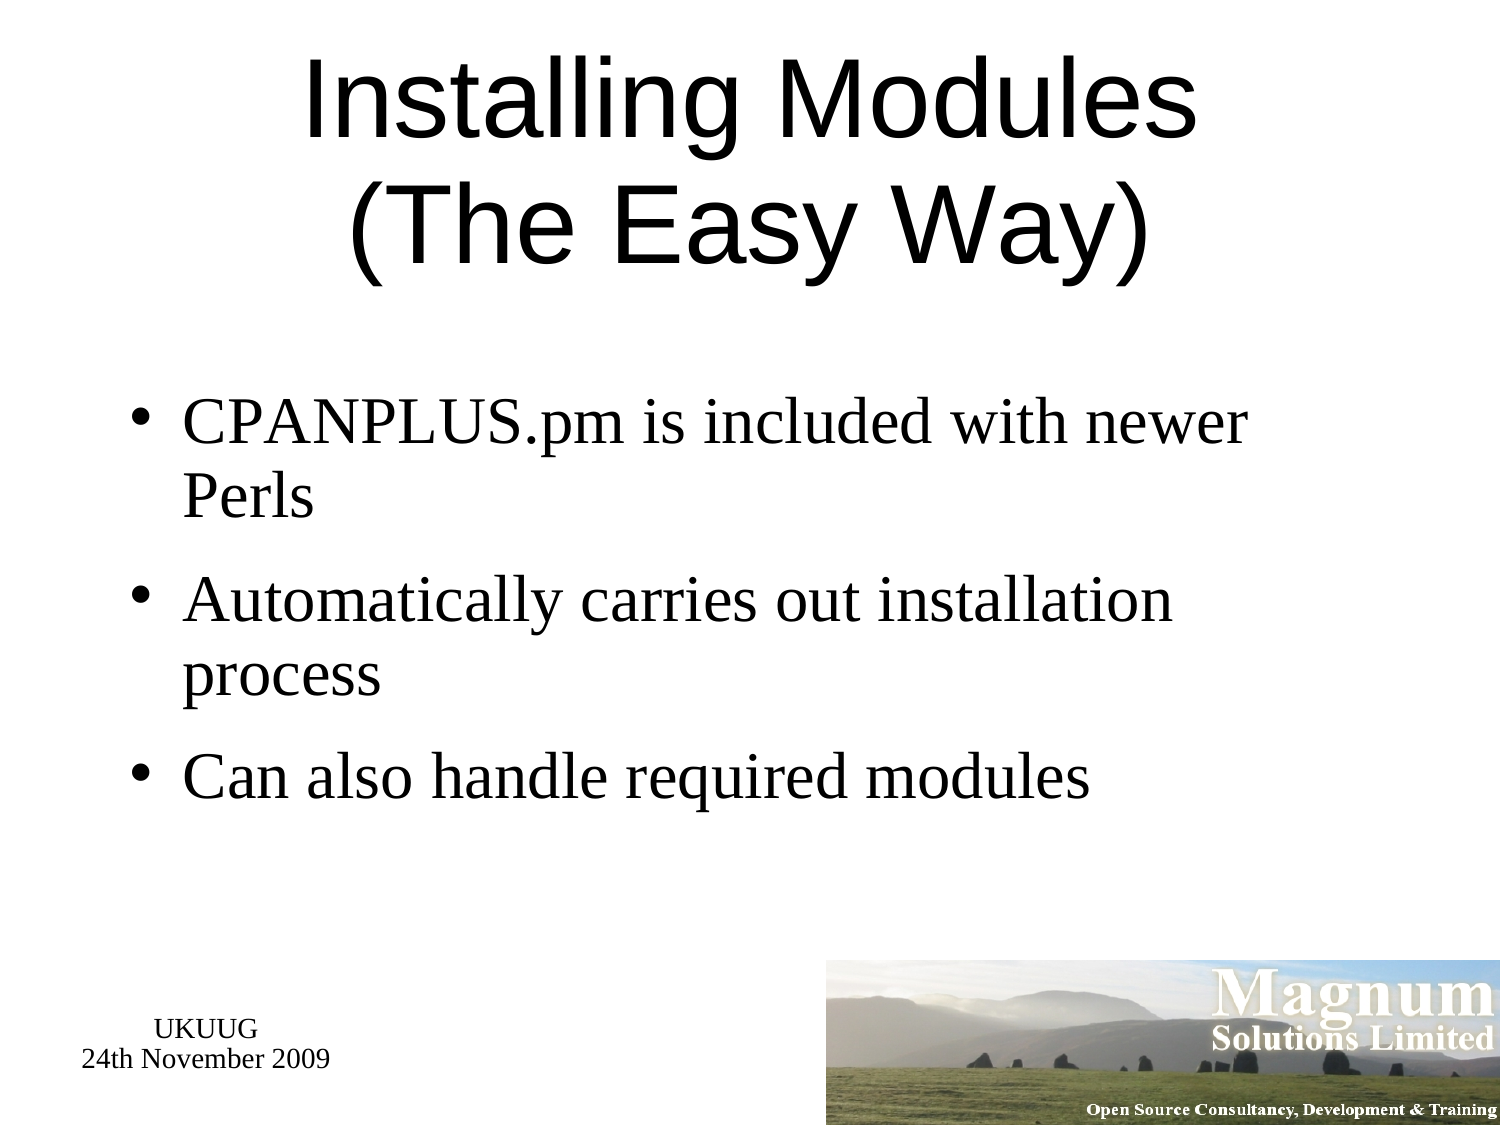

# Installing Modules (The Easy Way)
CPANPLUS.pm is included with newer Perls
Automatically carries out installation process
Can also handle required modules